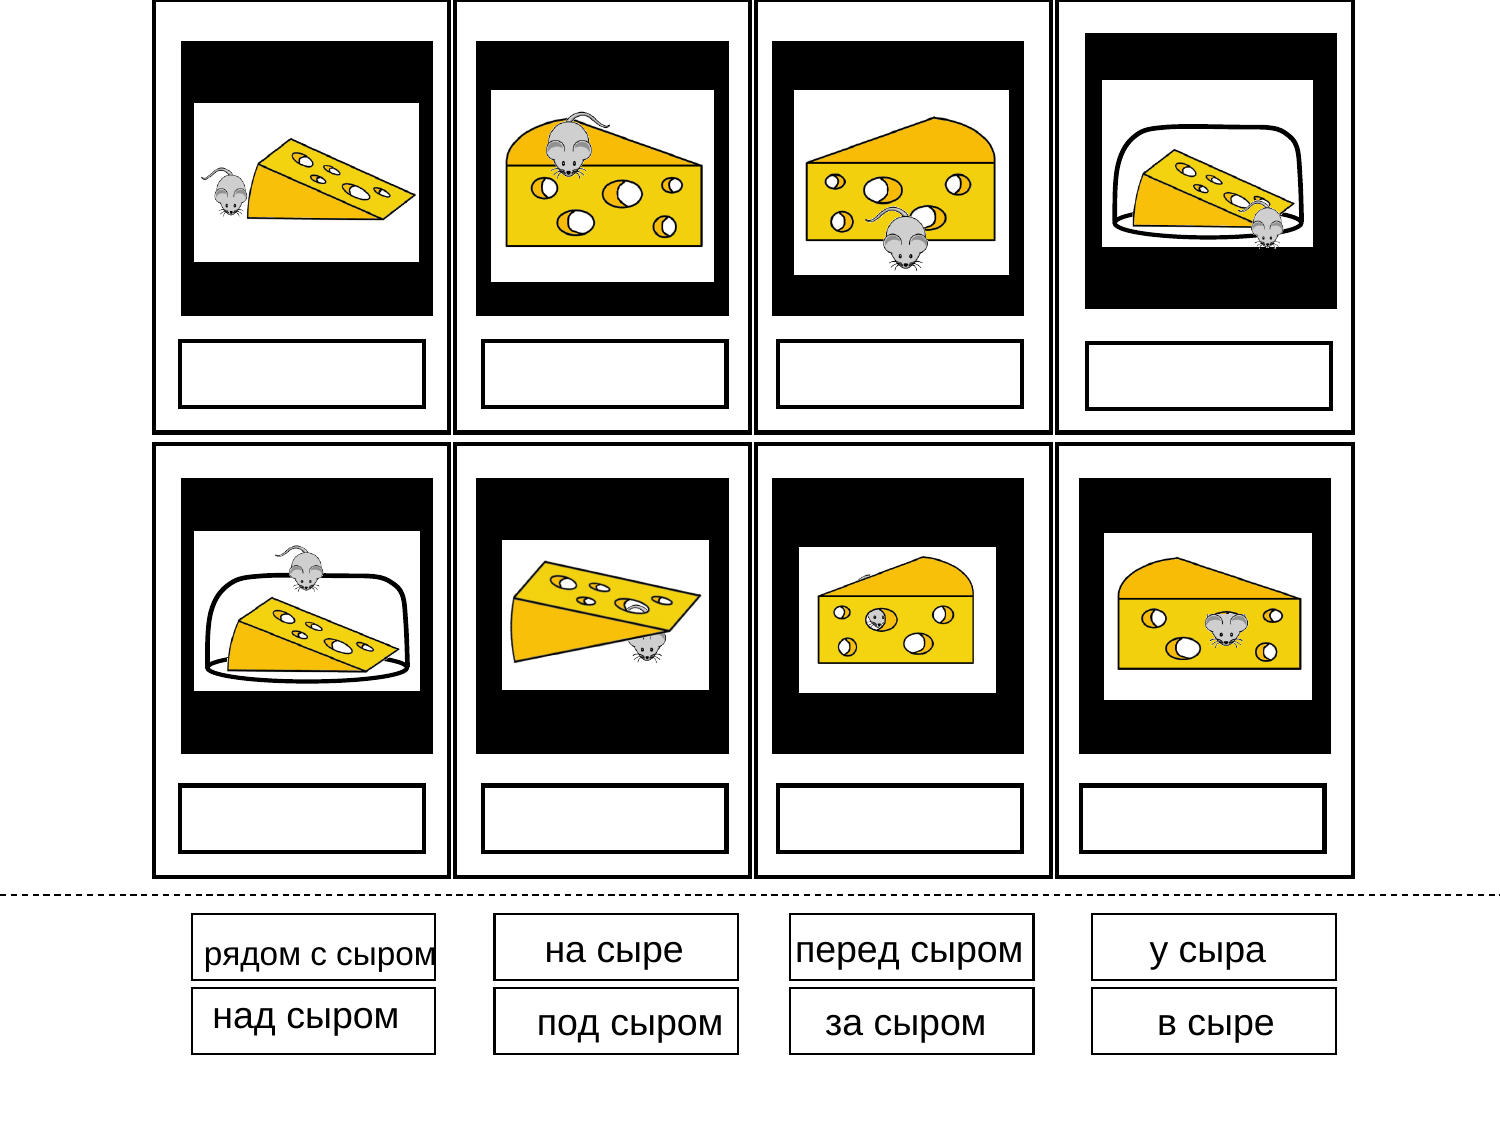

на сырe
перед сыром
у сыра
рядом с сыром
над сыром
под сыром
за сыром
в сыре